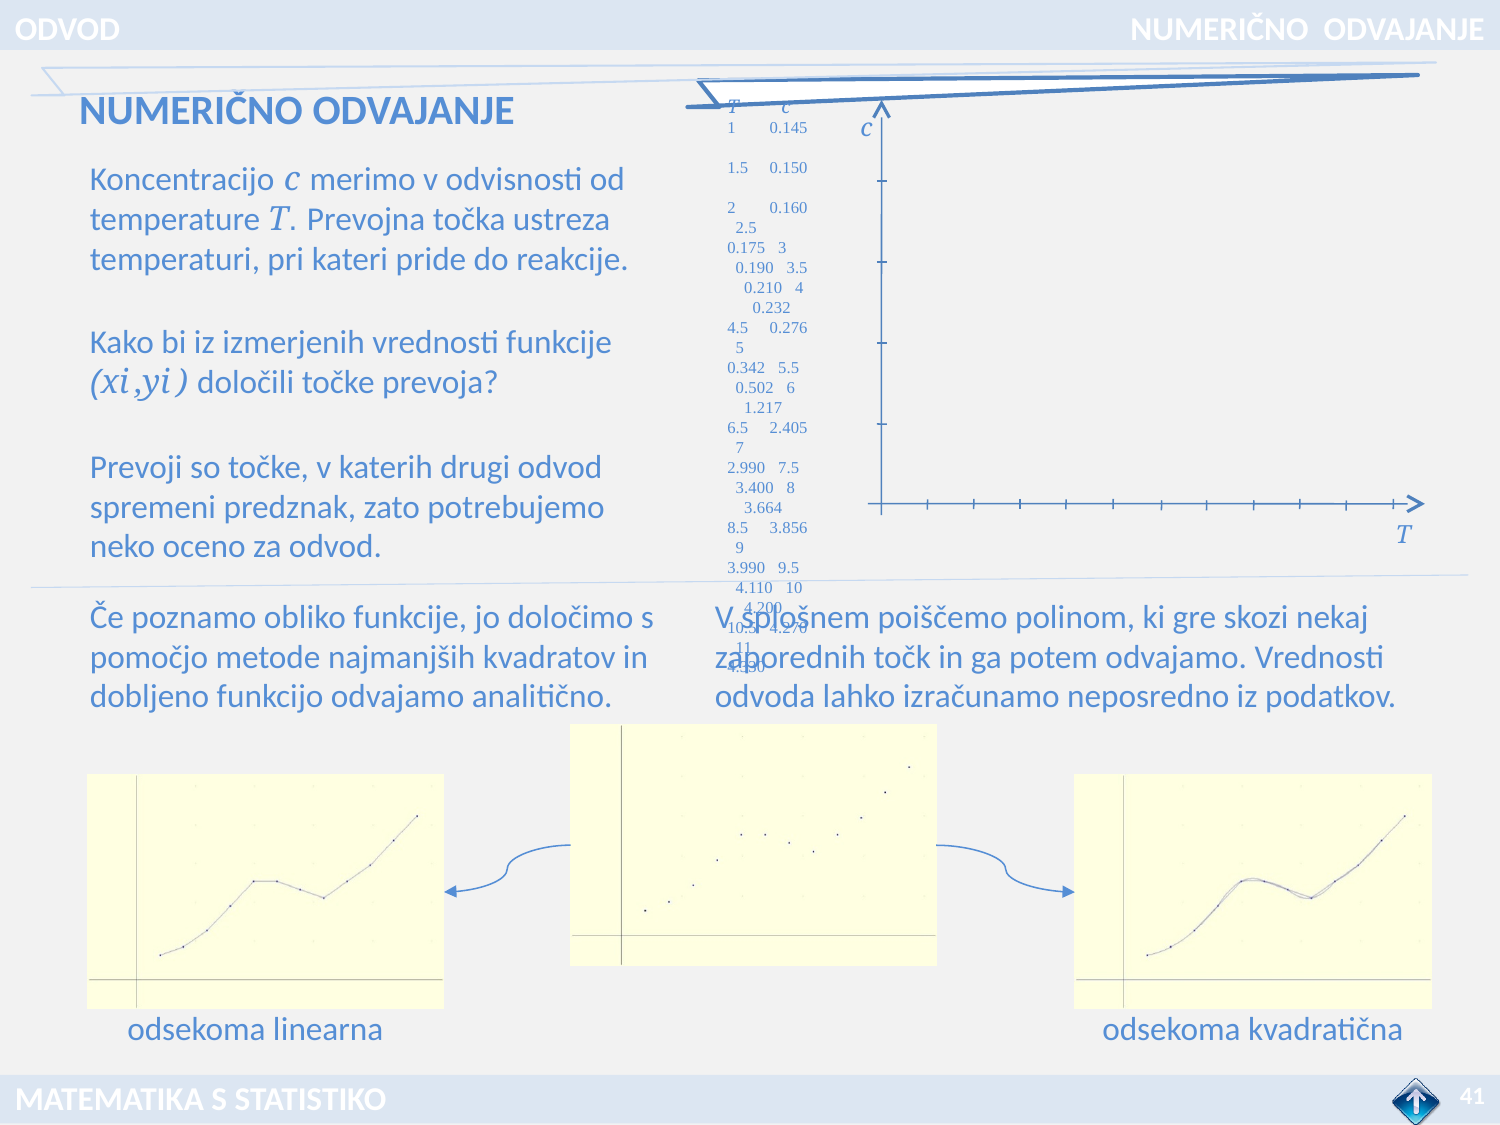

ODVOD
NUMERIČNO ODVAJANJE
NUMERIČNO ODVAJANJE
T c
1 0.145 1.5 0.150 2 0.160 2.5 0.175 3 0.190 3.5 0.210 4 0.232 4.5 0.276 5 0.342 5.5 0.502 6 1.217 6.5 2.405 7 2.990 7.5 3.400 8 3.664 8.5 3.856 9 3.990 9.5 4.110 10 4.200 10.5 4.270 11 4.330
c
T
Koncentracijo c merimo v odvisnosti od temperature T. Prevojna točka ustreza temperaturi, pri kateri pride do reakcije.
Kako bi iz izmerjenih vrednosti funkcije (xi ,yi ) določili točke prevoja?
Prevoji so točke, v katerih drugi odvod spremeni predznak, zato potrebujemo neko oceno za odvod.
Če poznamo obliko funkcije, jo določimo s pomočjo metode najmanjših kvadratov in dobljeno funkcijo odvajamo analitično.
V splošnem poiščemo polinom, ki gre skozi nekaj zaporednih točk in ga potem odvajamo. Vrednosti odvoda lahko izračunamo neposredno iz podatkov.
odsekoma linearna
odsekoma kvadratična
MATEMATIKA S STATISTIKO